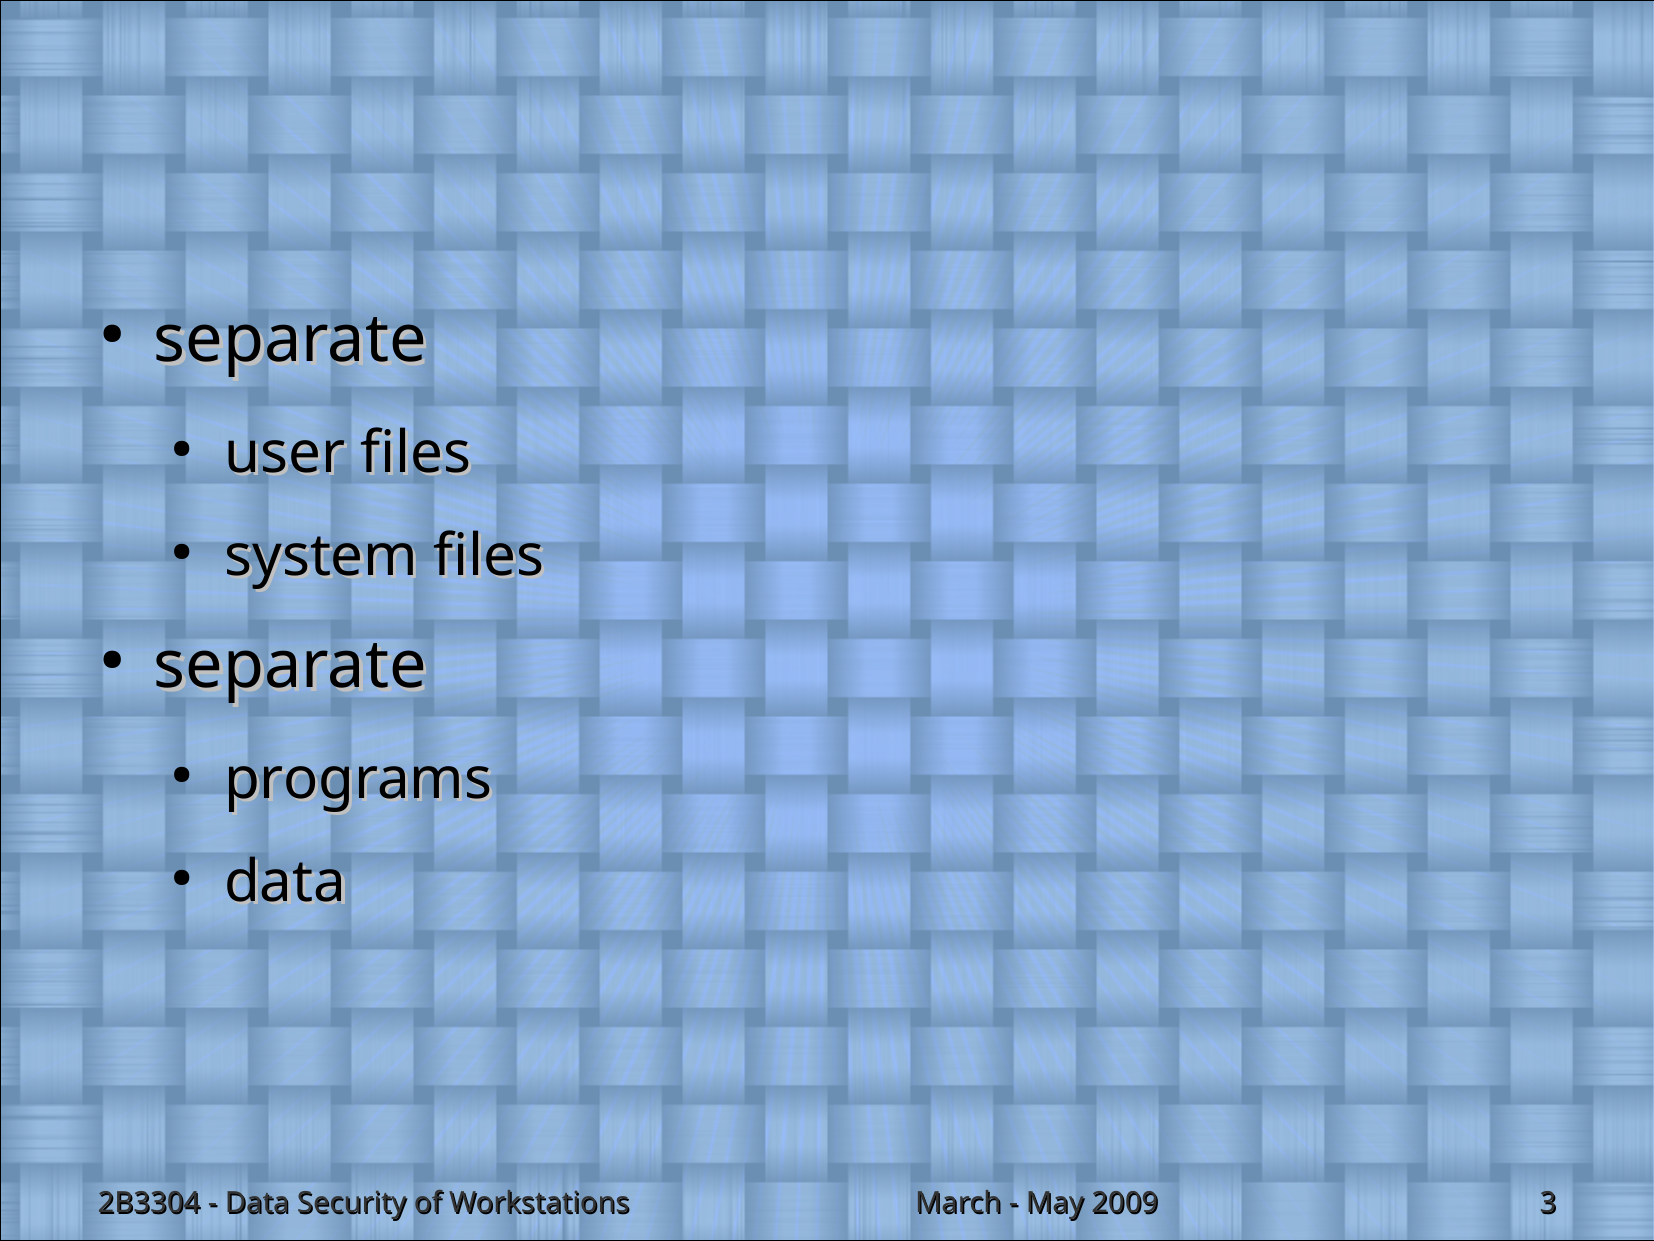

#
separate
user files
system files
separate
programs
data